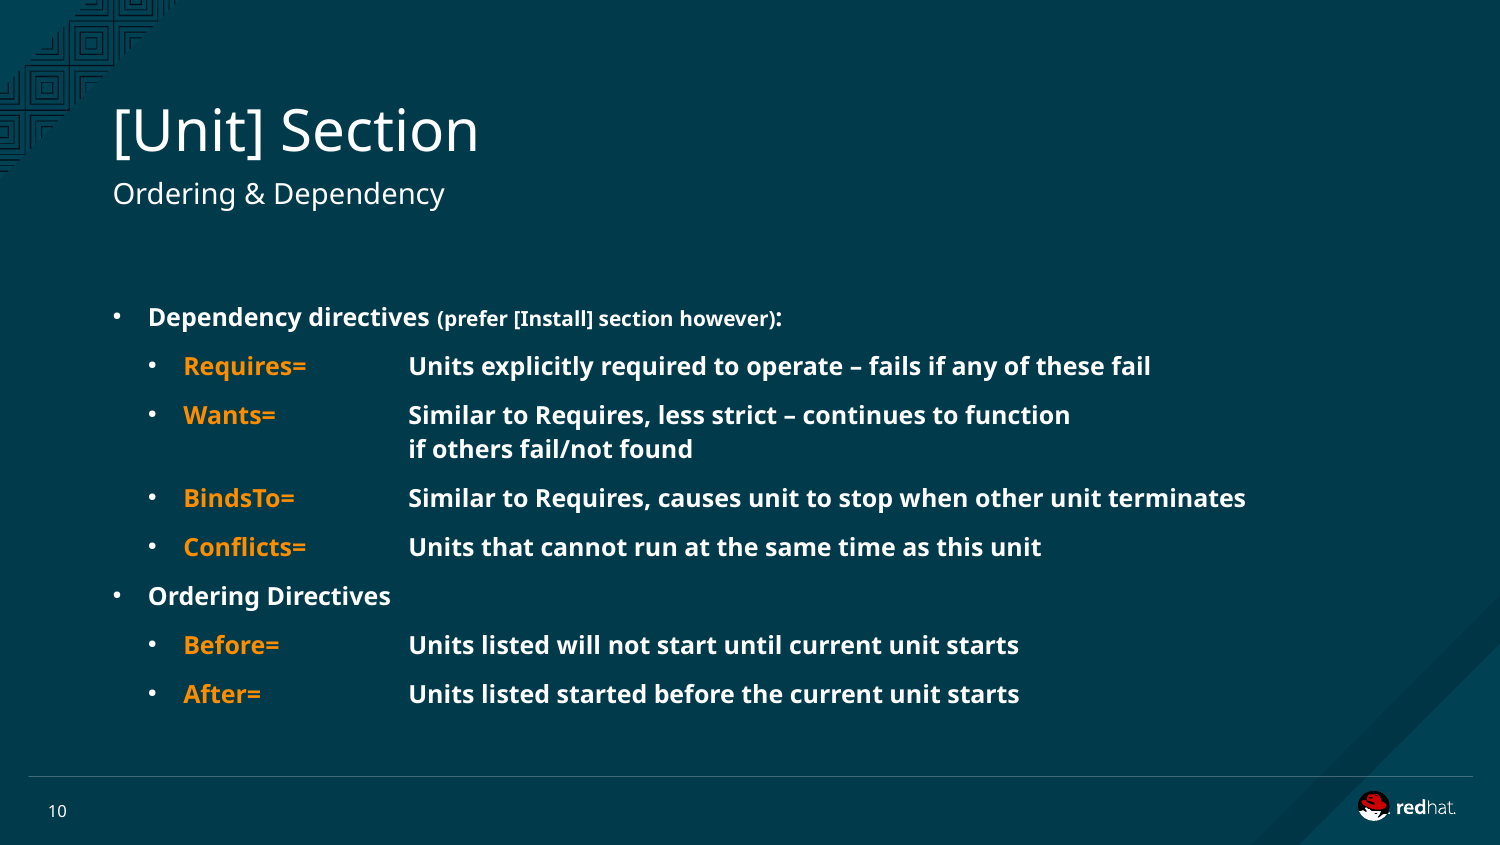

# [Unit] Section
Ordering & Dependency
Dependency directives (prefer [Install] section however):
Requires=		Units explicitly required to operate – fails if any of these fail
Wants=		Similar to Requires, less strict – continues to function
			if others fail/not found
BindsTo=		Similar to Requires, causes unit to stop when other unit terminates
Conflicts=		Units that cannot run at the same time as this unit
Ordering Directives
Before=		Units listed will not start until current unit starts
After=		Units listed started before the current unit starts
10